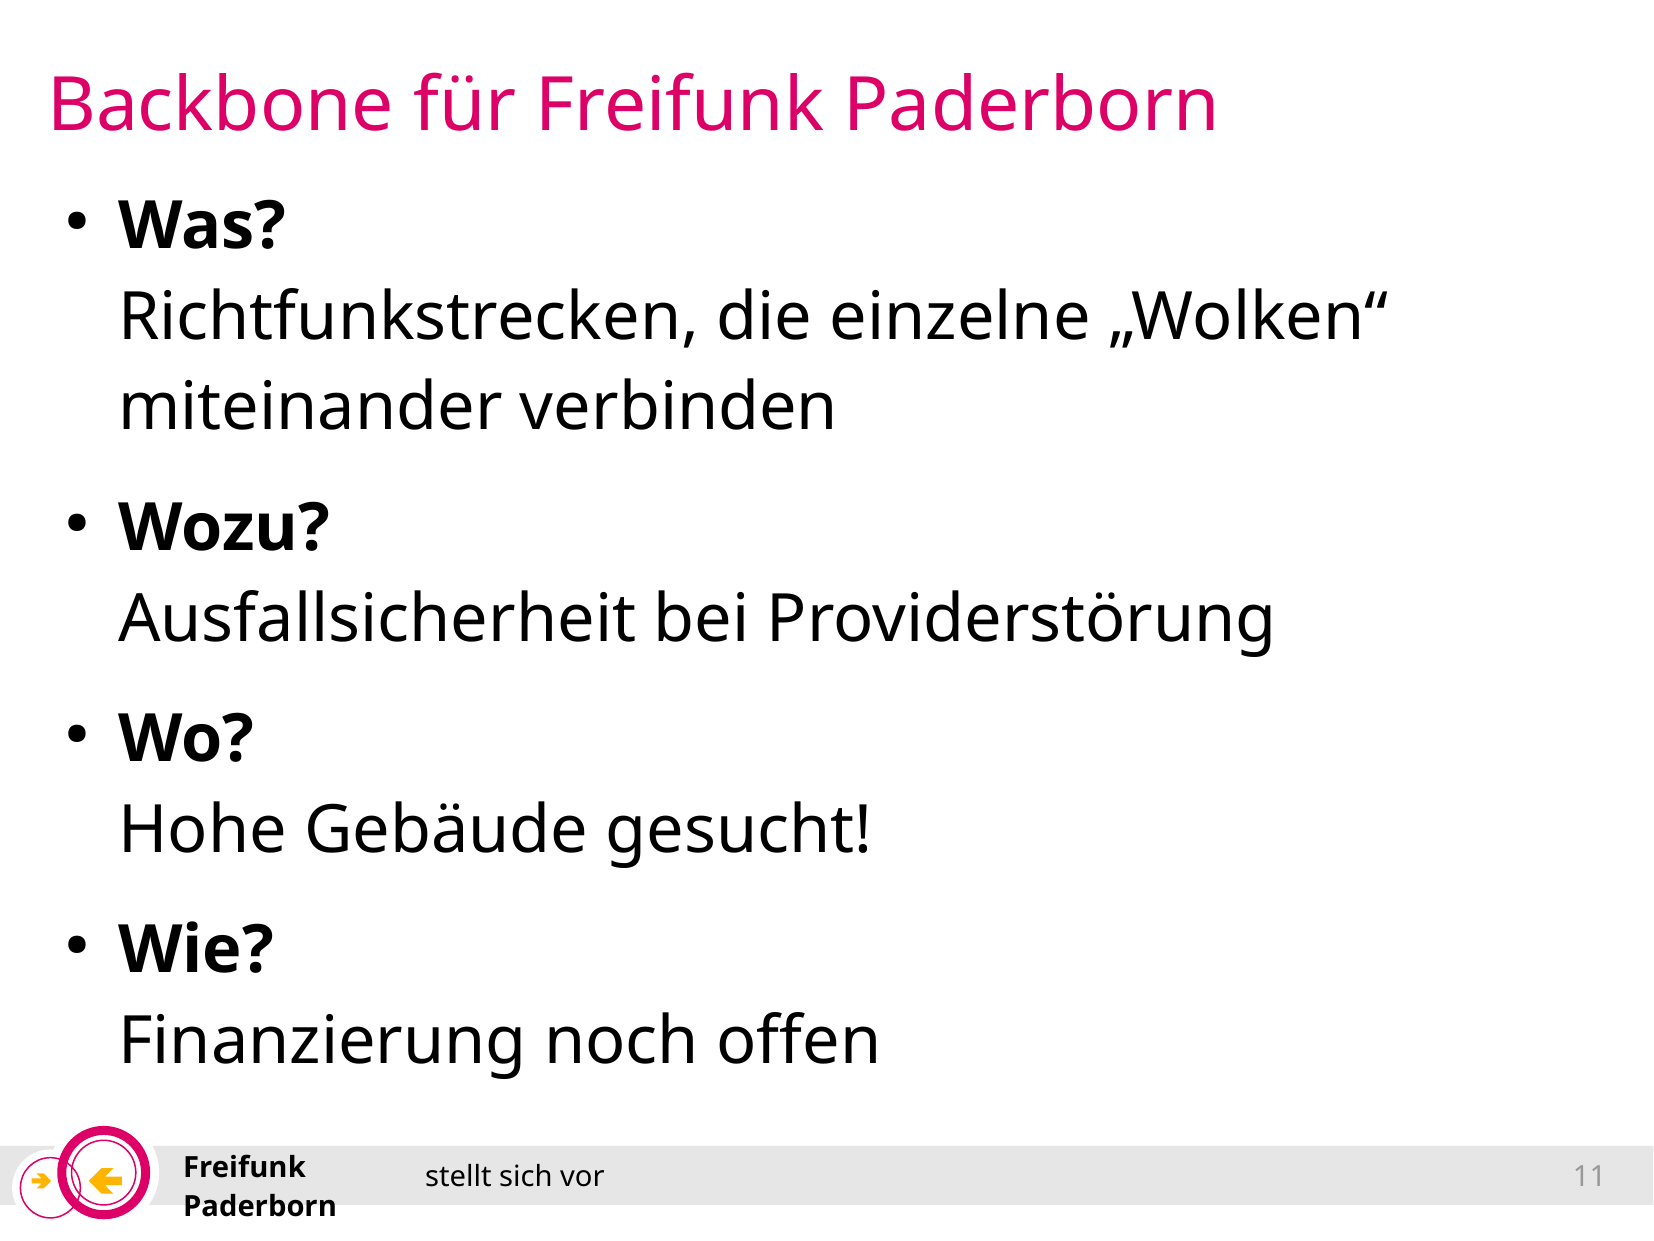

# Backbone für Freifunk Paderborn
Was?
Richtfunkstrecken, die einzelne „Wolken“ miteinander verbinden
Wozu?
Ausfallsicherheit bei Providerstörung
Wo?
Hohe Gebäude gesucht!
Wie?
Finanzierung noch offen
stellt sich vor
11